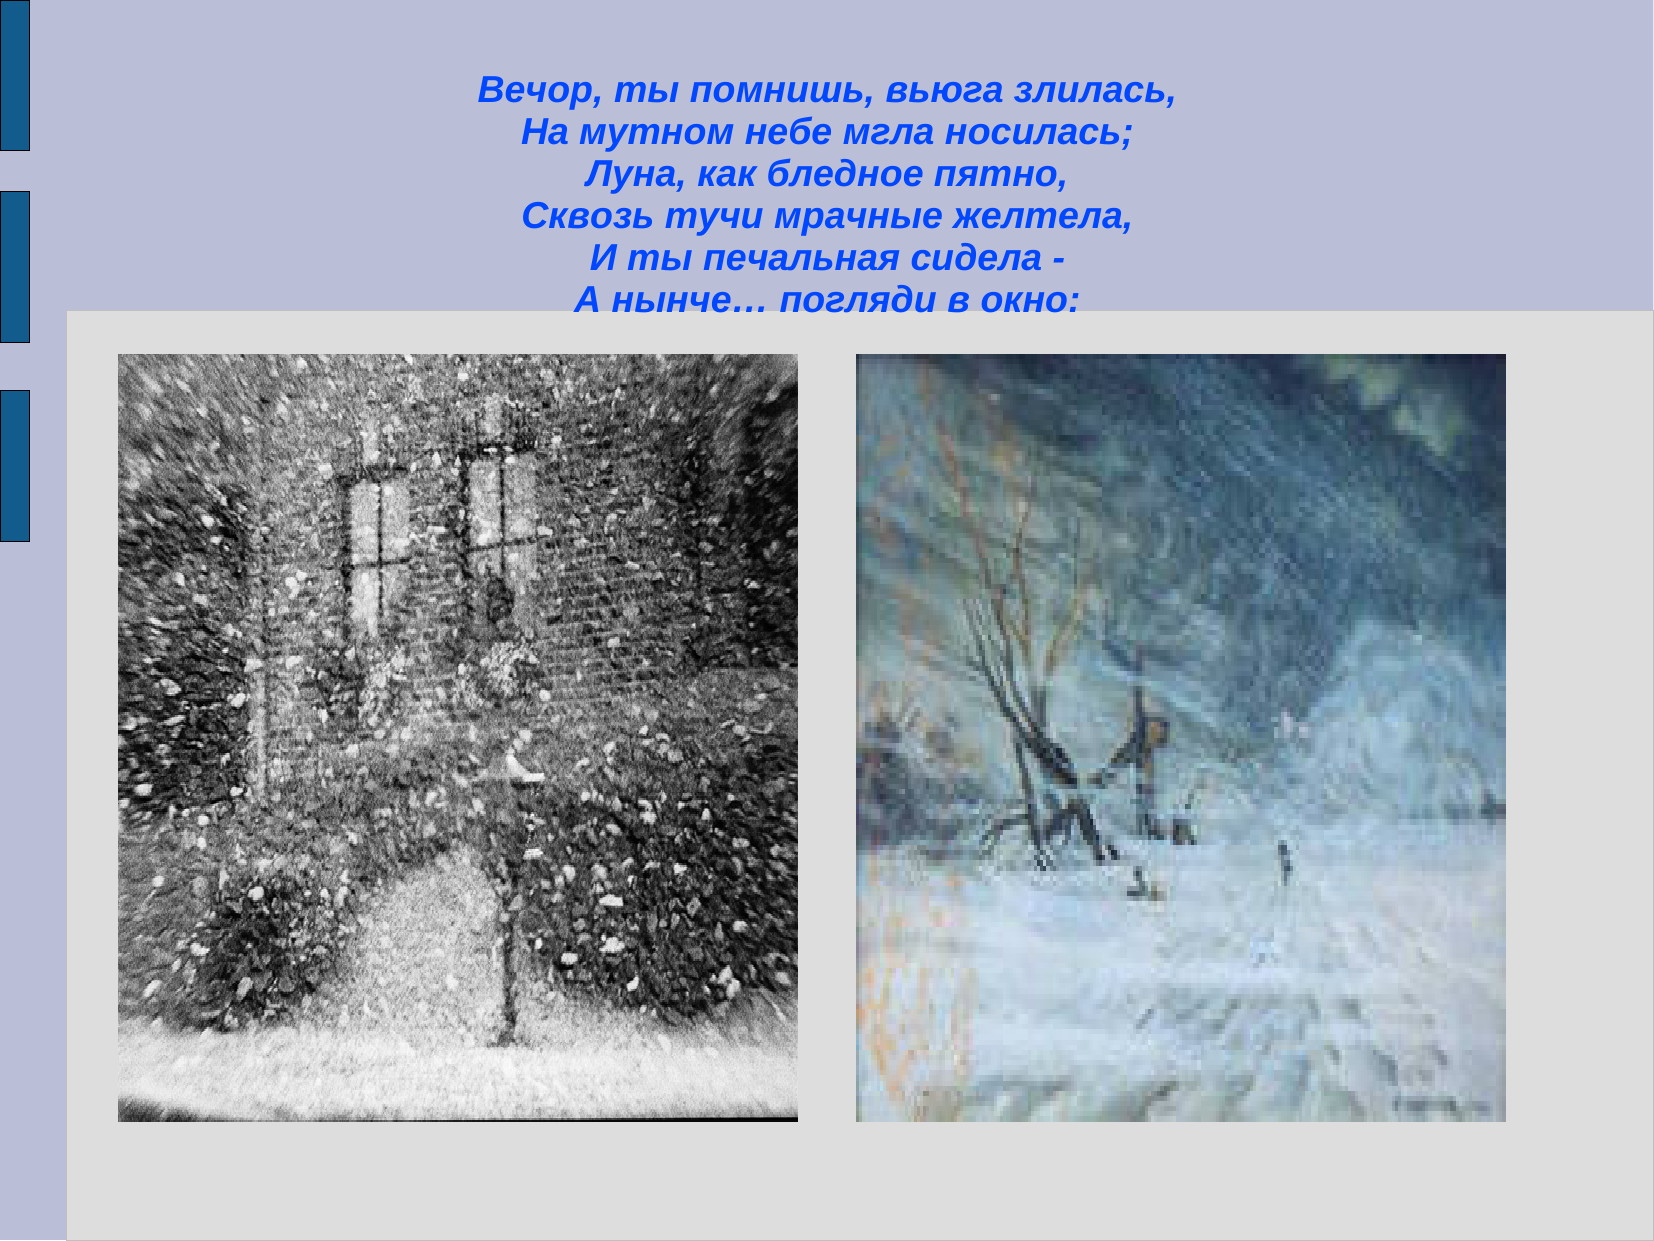

# Вечор, ты помнишь, вьюга злилась, На мутном небе мгла носилась; Луна, как бледное пятно, Сквозь тучи мрачные желтела, И ты печальная сидела - А нынче… погляди в окно: